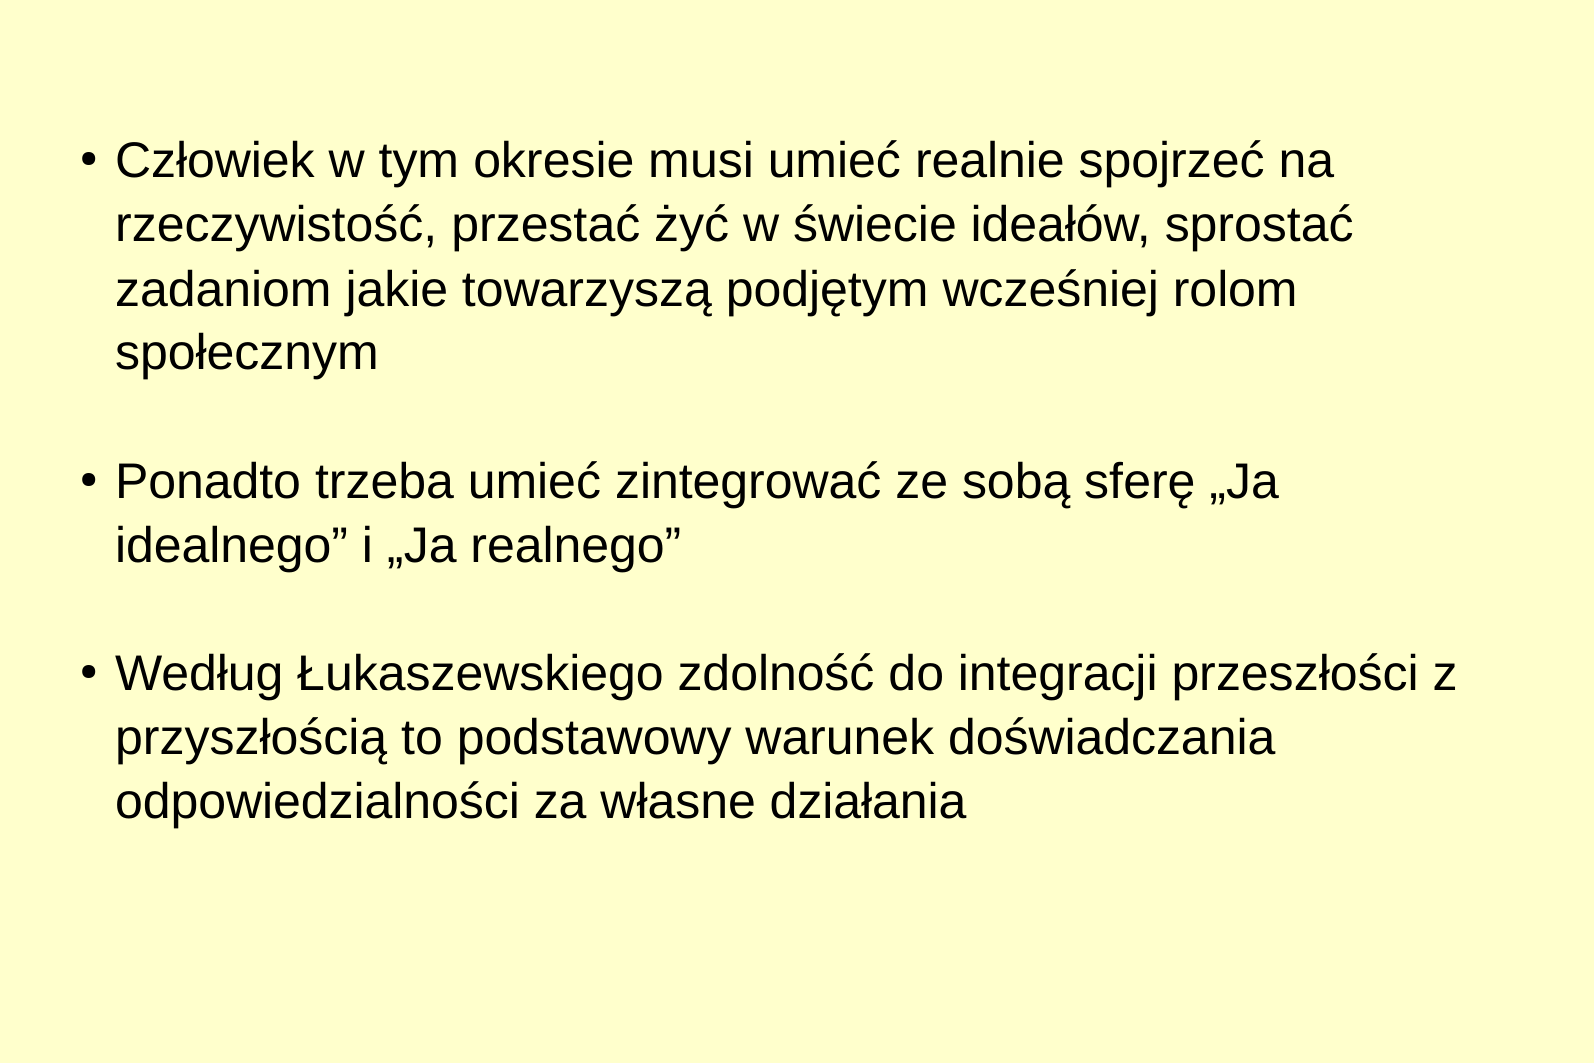

# Człowiek w tym okresie musi umieć realnie spojrzeć na rzeczywistość, przestać żyć w świecie ideałów, sprostać zadaniom jakie towarzyszą podjętym wcześniej rolom społecznym
Ponadto trzeba umieć zintegrować ze sobą sferę „Ja idealnego” i „Ja realnego”
Według Łukaszewskiego zdolność do integracji przeszłości z przyszłością to podstawowy warunek doświadczania odpowiedzialności za własne działania